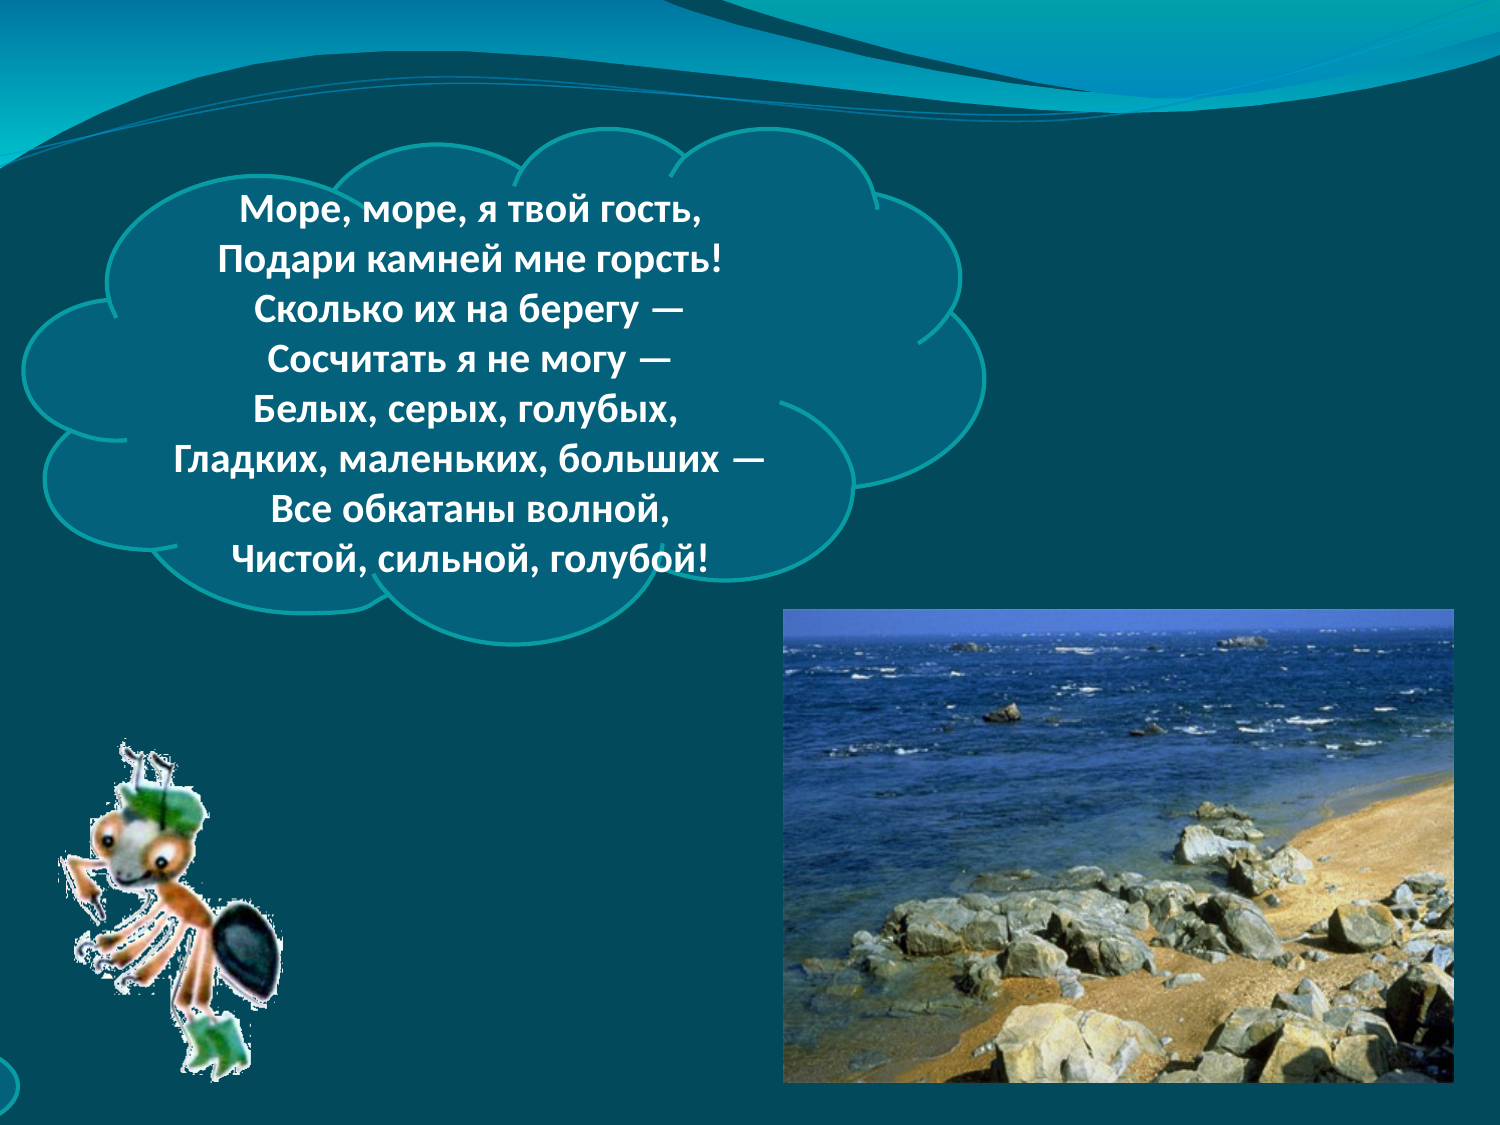

Море, море, я твой гость,
Подари камней мне горсть!
Сколько их на берегу —
Сосчитать я не могу —
Белых, серых, голубых,
Гладких, маленьких, больших —
Все обкатаны волной,
Чистой, сильной, голубой!